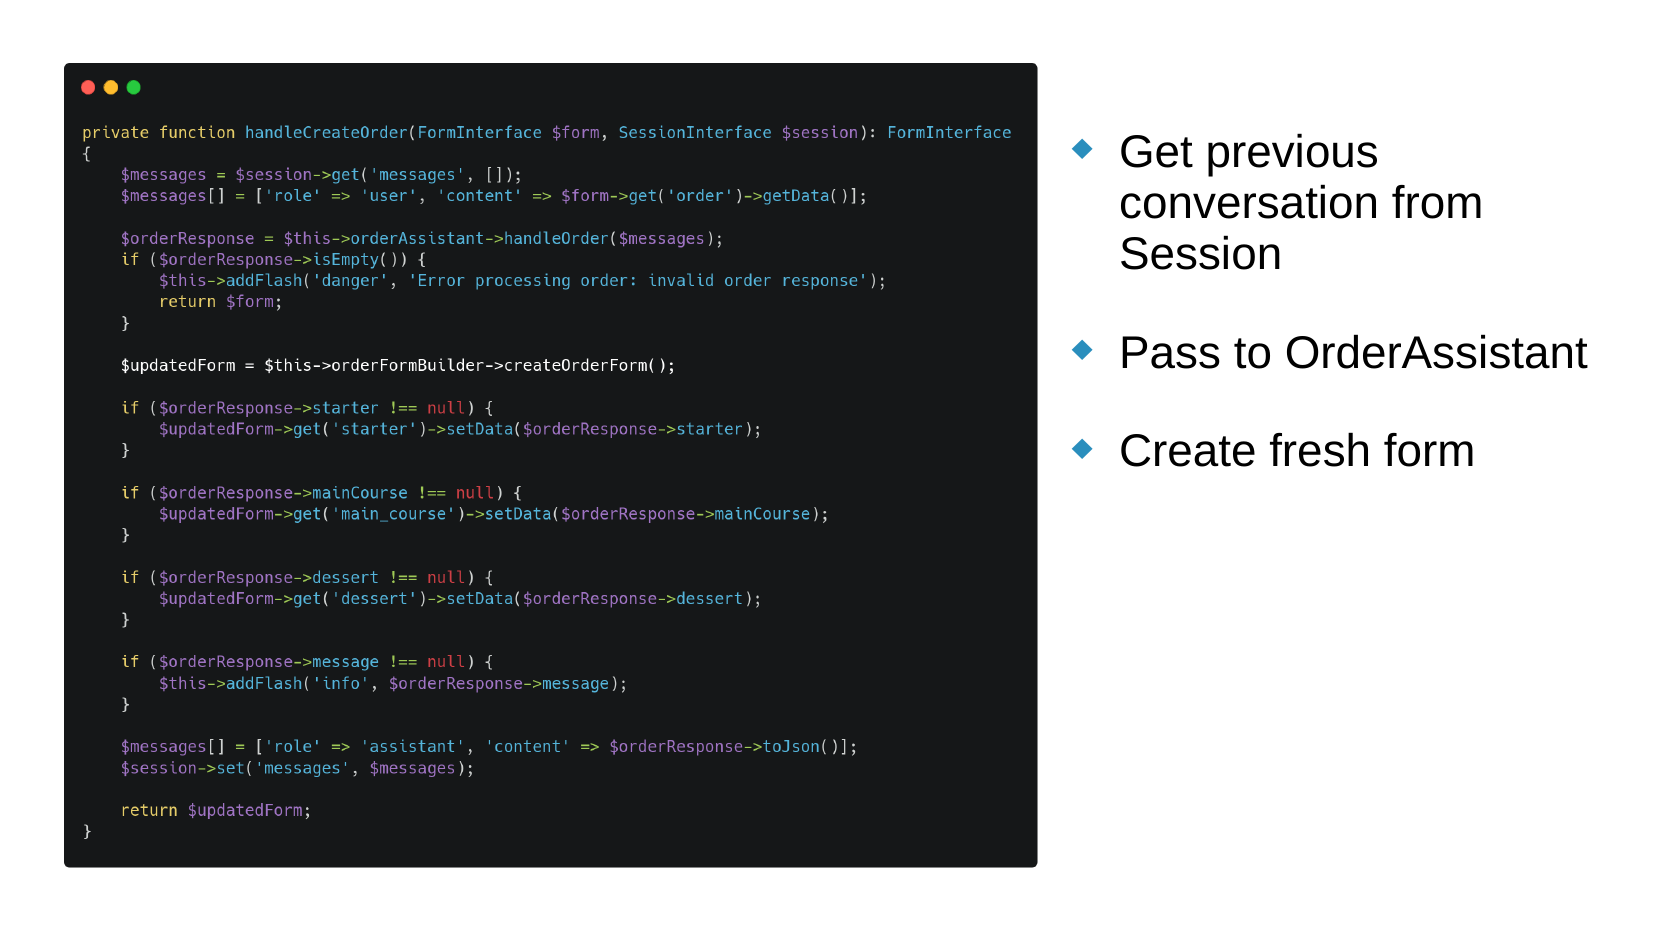

Get previous conversation from Session
Pass to OrderAssistant
Create fresh form